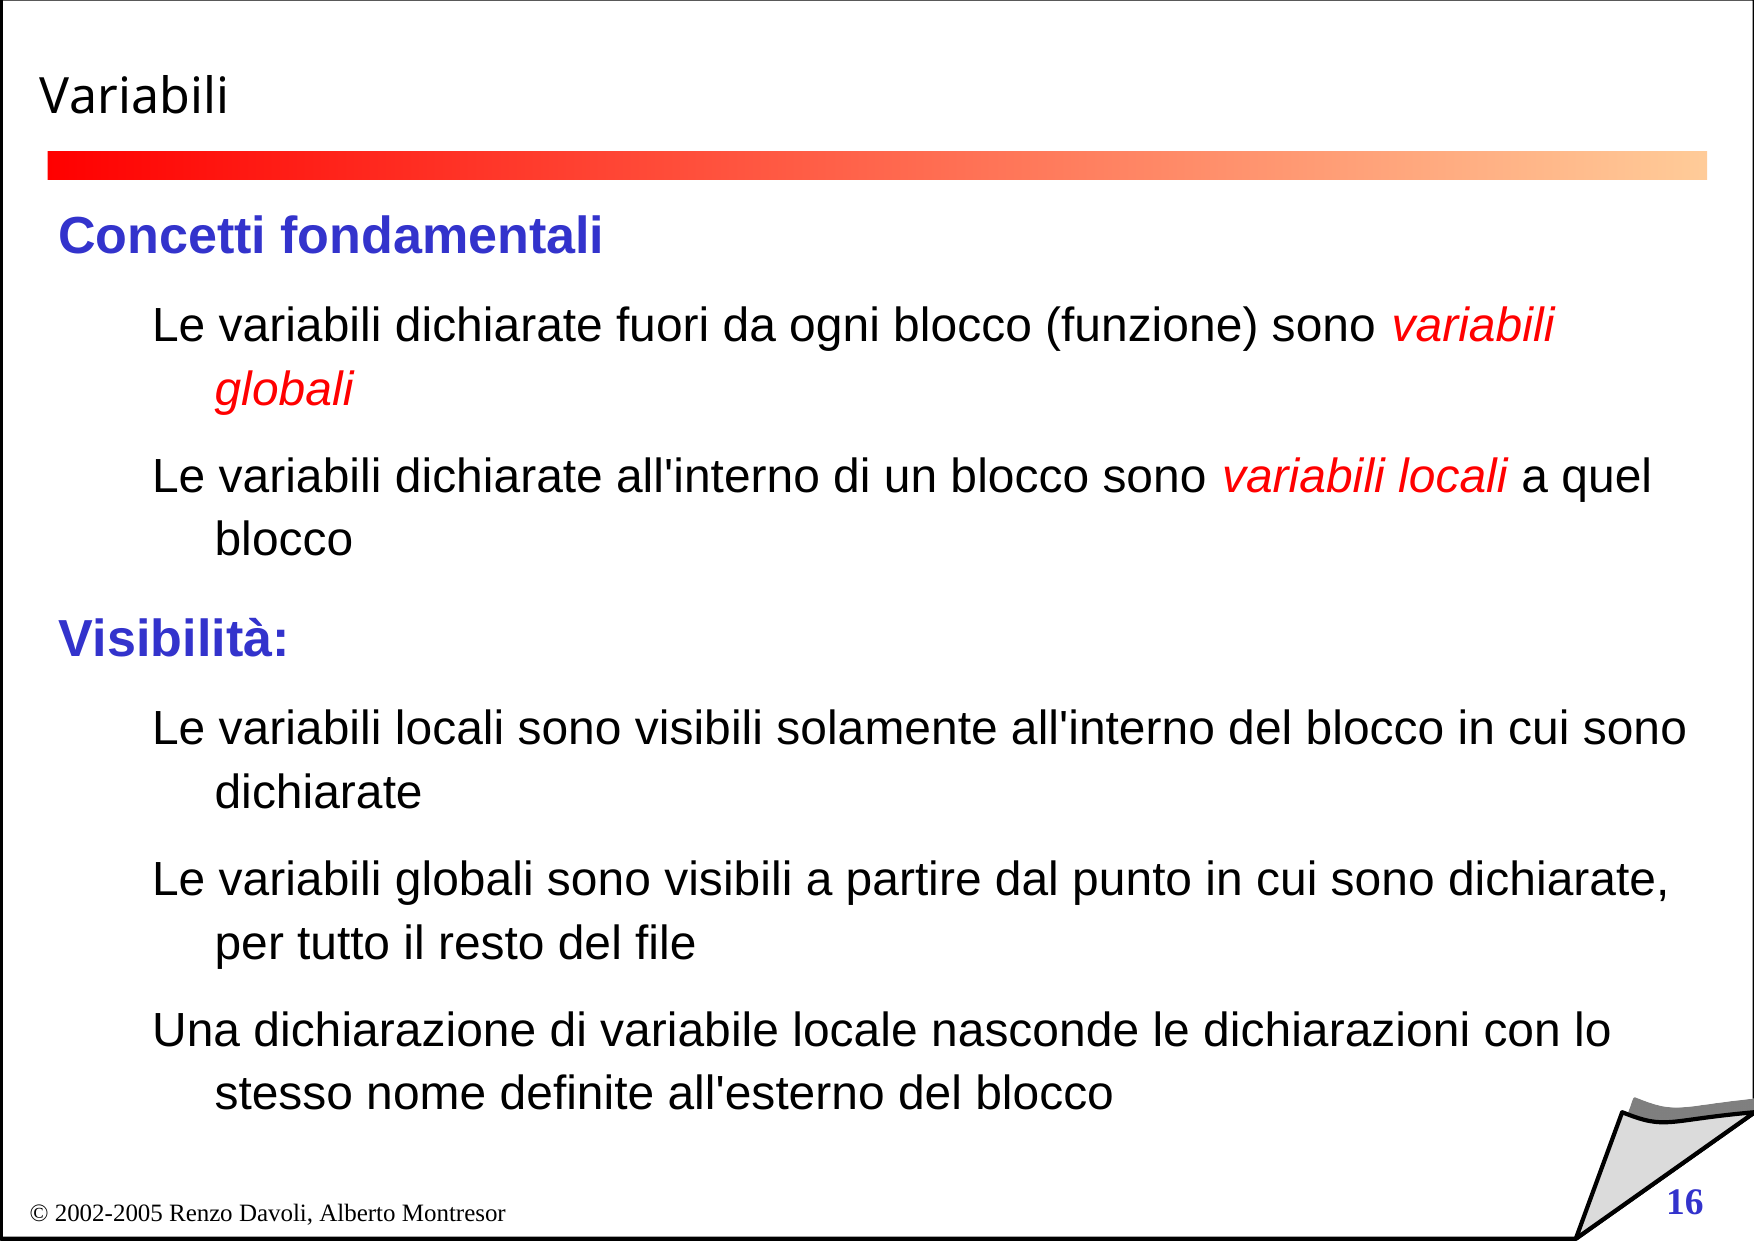

# Variabili
Concetti fondamentali
Le variabili dichiarate fuori da ogni blocco (funzione) sono variabili globali
Le variabili dichiarate all'interno di un blocco sono variabili locali a quel blocco
Visibilità:
Le variabili locali sono visibili solamente all'interno del blocco in cui sono dichiarate
Le variabili globali sono visibili a partire dal punto in cui sono dichiarate, per tutto il resto del file
Una dichiarazione di variabile locale nasconde le dichiarazioni con lo
stesso nome definite all'esterno del blocco